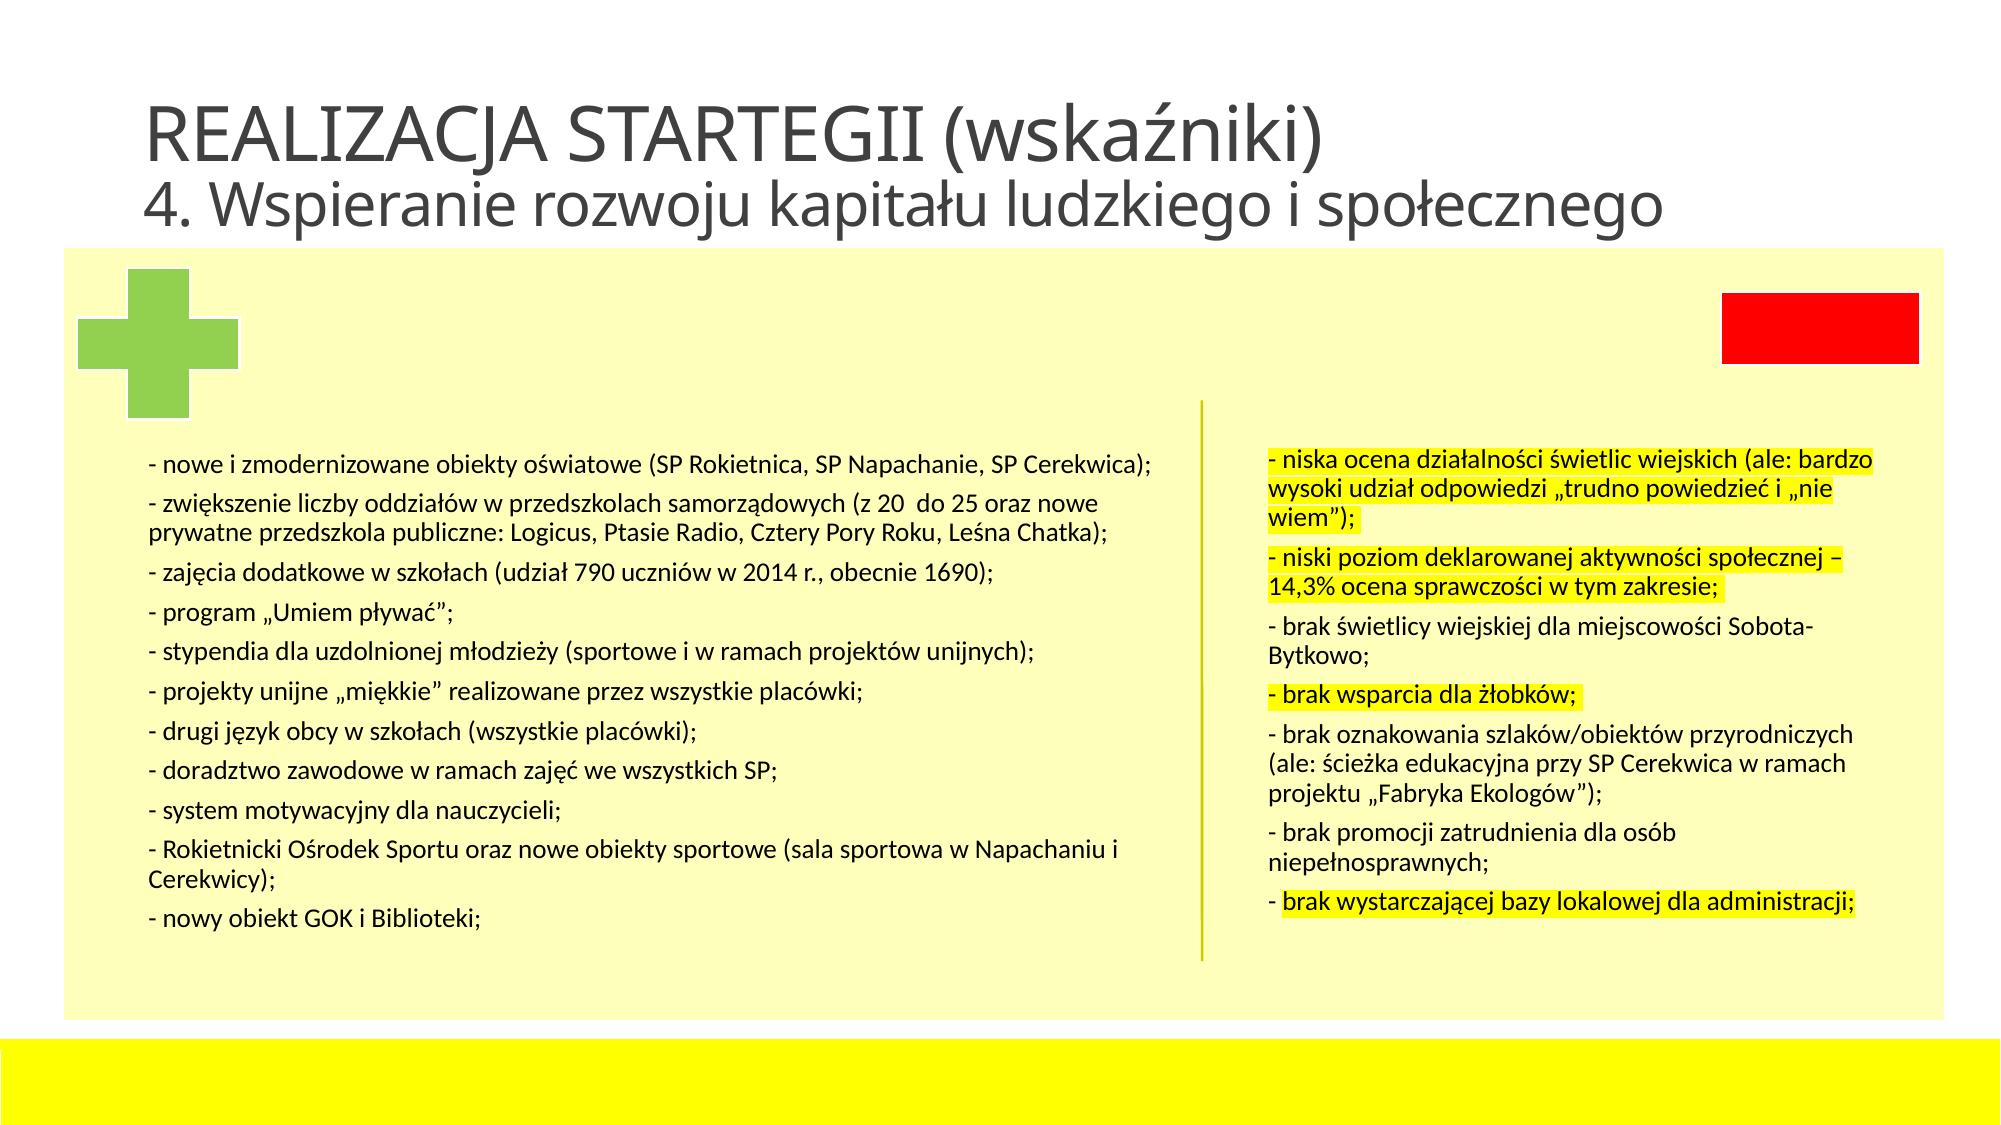

# REALIZACJA STARTEGII (wskaźniki) 4. Wspieranie rozwoju kapitału ludzkiego i społecznego
- niska ocena działalności świetlic wiejskich (ale: bardzo wysoki udział odpowiedzi „trudno powiedzieć i „nie wiem”);
- niski poziom deklarowanej aktywności społecznej – 14,3% ocena sprawczości w tym zakresie;
- brak świetlicy wiejskiej dla miejscowości Sobota-Bytkowo;
- brak wsparcia dla żłobków;
- brak oznakowania szlaków/obiektów przyrodniczych (ale: ścieżka edukacyjna przy SP Cerekwica w ramach projektu „Fabryka Ekologów”);
- brak promocji zatrudnienia dla osób niepełnosprawnych;
- brak wystarczającej bazy lokalowej dla administracji;
- nowe i zmodernizowane obiekty oświatowe (SP Rokietnica, SP Napachanie, SP Cerekwica);
- zwiększenie liczby oddziałów w przedszkolach samorządowych (z 20 do 25 oraz nowe prywatne przedszkola publiczne: Logicus, Ptasie Radio, Cztery Pory Roku, Leśna Chatka);
- zajęcia dodatkowe w szkołach (udział 790 uczniów w 2014 r., obecnie 1690);
- program „Umiem pływać”;
- stypendia dla uzdolnionej młodzieży (sportowe i w ramach projektów unijnych);
- projekty unijne „miękkie” realizowane przez wszystkie placówki;
- drugi język obcy w szkołach (wszystkie placówki);
- doradztwo zawodowe w ramach zajęć we wszystkich SP;
- system motywacyjny dla nauczycieli;
- Rokietnicki Ośrodek Sportu oraz nowe obiekty sportowe (sala sportowa w Napachaniu i Cerekwicy);
- nowy obiekt GOK i Biblioteki;